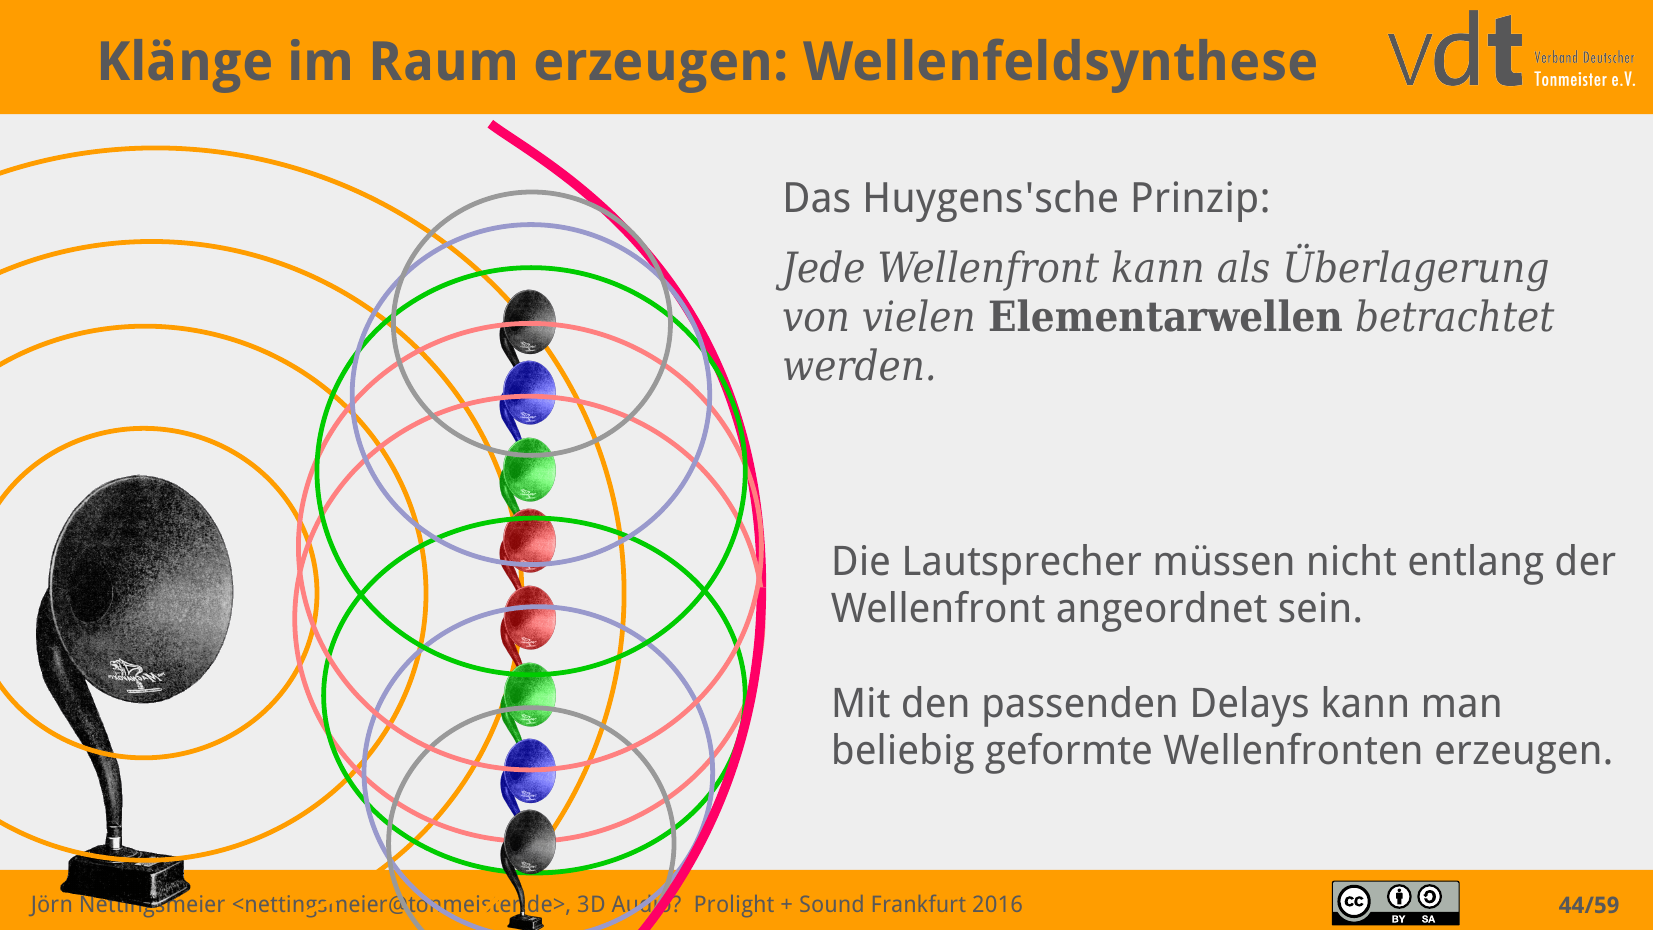

Klänge im Raum erzeugen: Wellenfeldsynthese
Das Huygens'sche Prinzip:
Jede Wellenfront kann als Überlagerung
von vielen Elementarwellen betrachtet
werden.
# Die Lautsprecher müssen nicht entlang der Wellenfront angeordnet sein. Mit den passenden Delays kann man beliebig geformte Wellenfronten erzeugen.